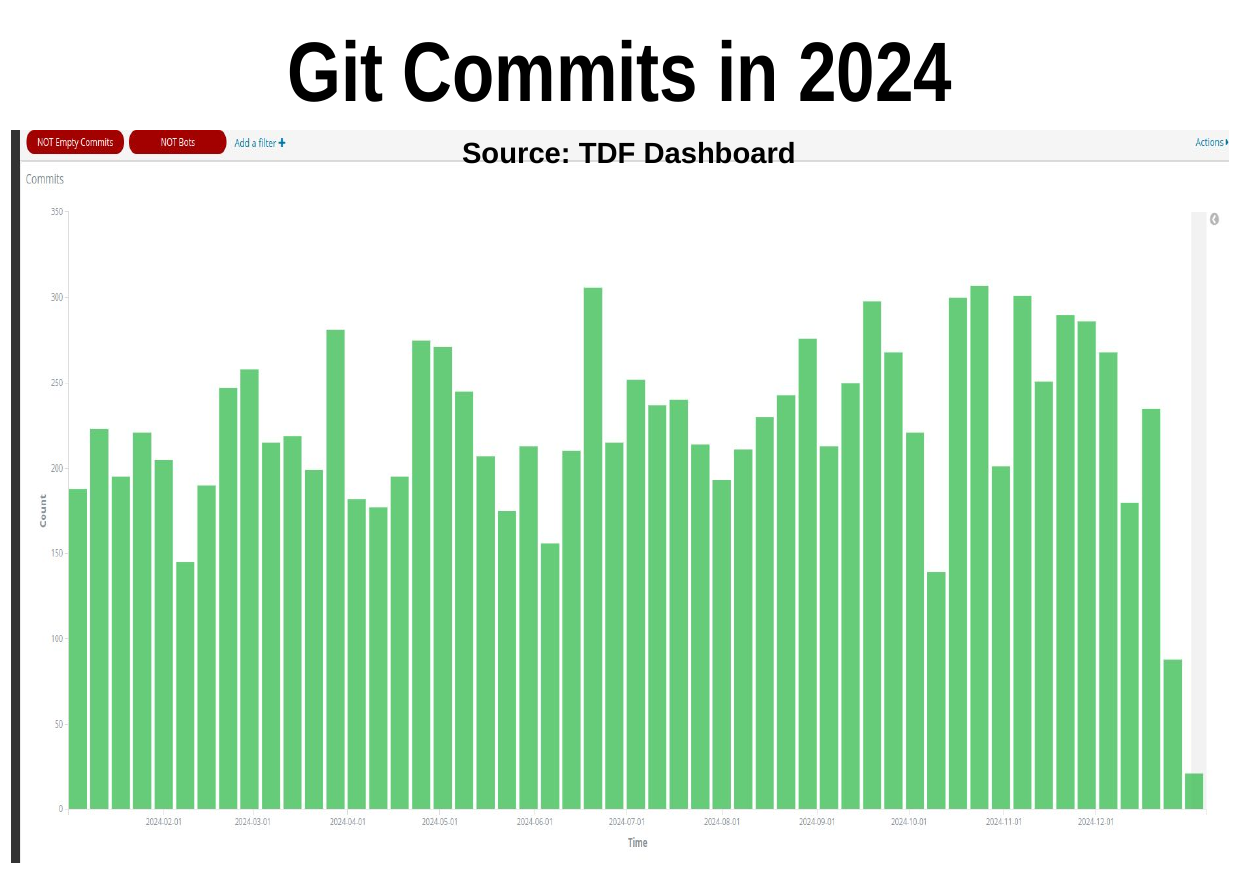

# Git Commits in 2024
Source: TDF Dashboard